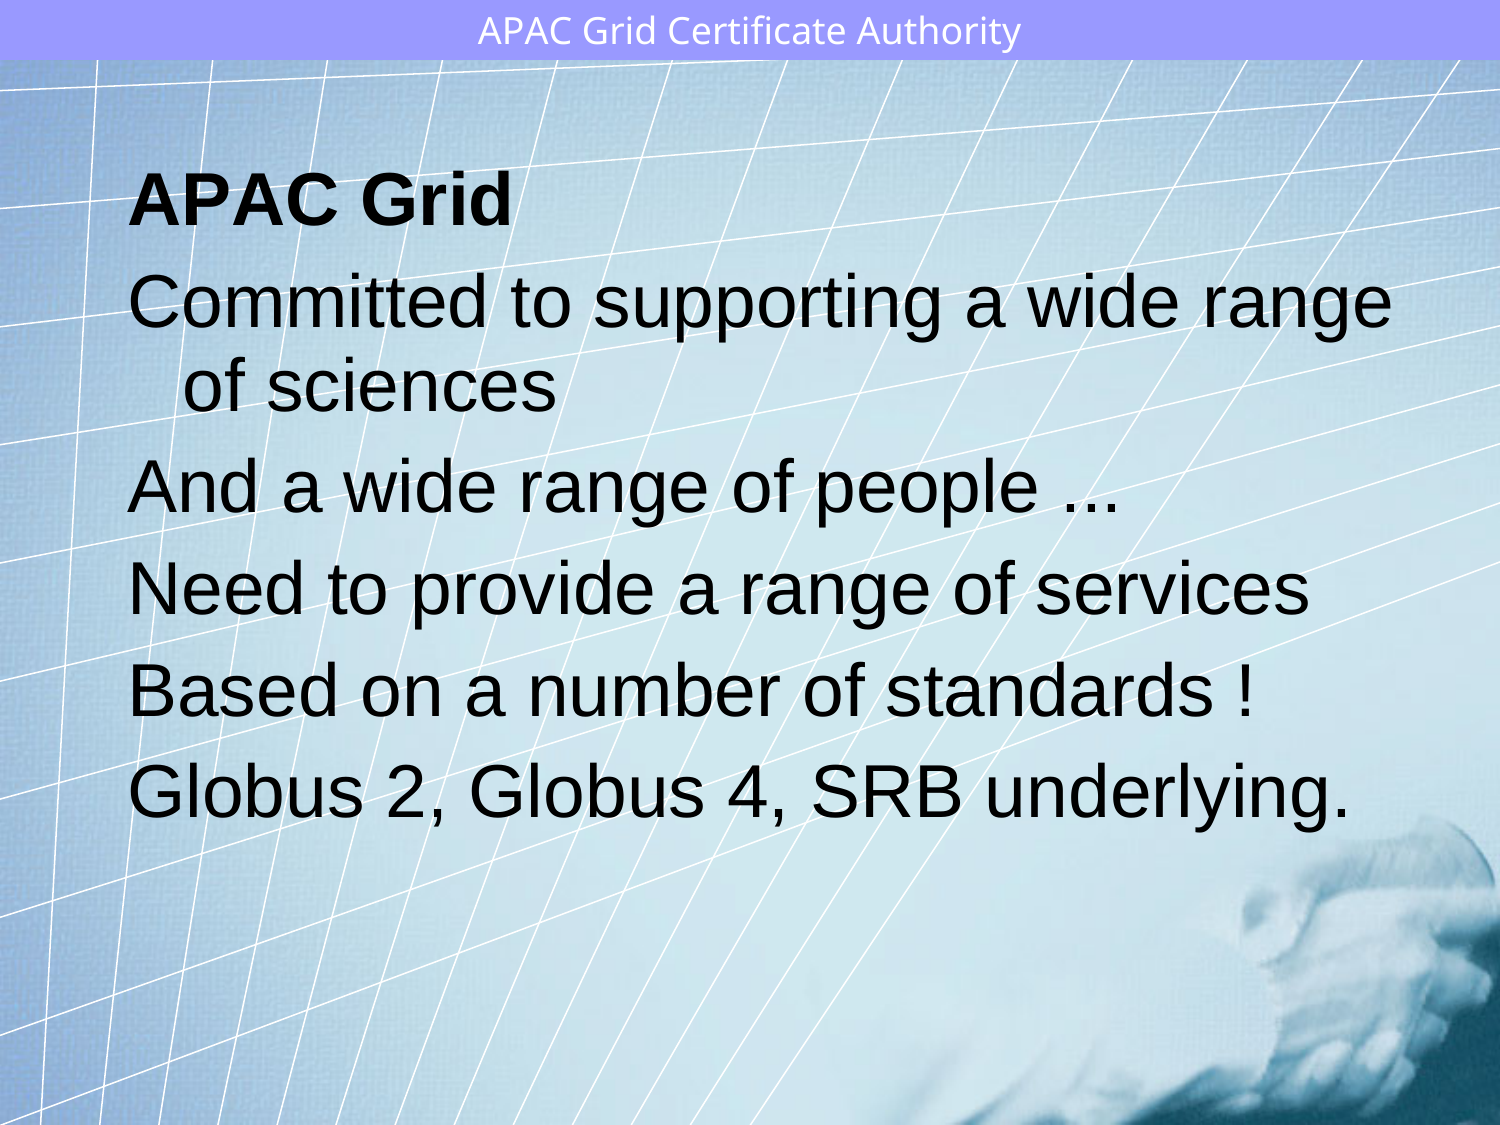

# APAC Grid
Committed to supporting a wide range of sciences
And a wide range of people ...
Need to provide a range of services
Based on a number of standards !
Globus 2, Globus 4, SRB underlying.